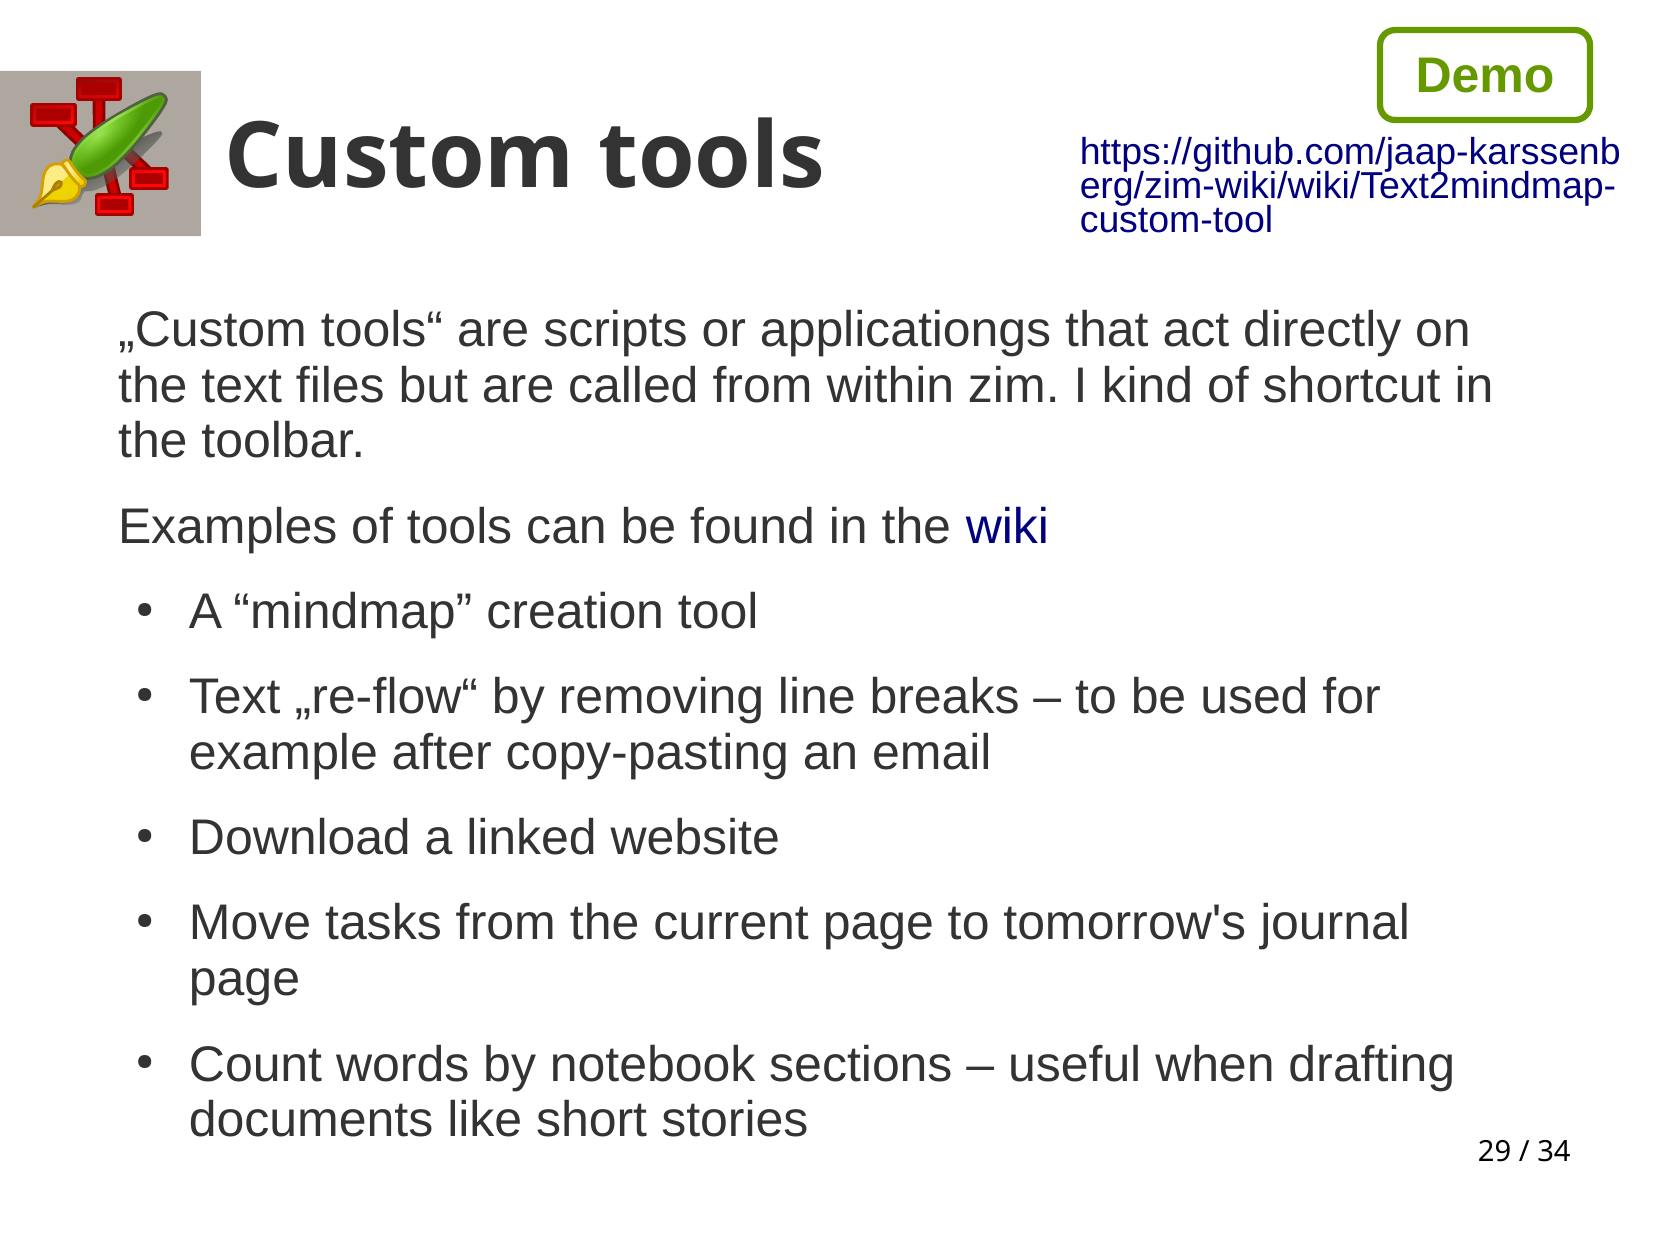

Demo
# Custom tools
https://github.com/jaap-karssenberg/zim-wiki/wiki/Text2mindmap-custom-tool
„Custom tools“ are scripts or applicationgs that act directly on the text files but are called from within zim. I kind of shortcut in the toolbar.
Examples of tools can be found in the wiki
A “mindmap” creation tool
Text „re-flow“ by removing line breaks – to be used for example after copy-pasting an email
Download a linked website
Move tasks from the current page to tomorrow's journal page
Count words by notebook sections – useful when drafting documents like short stories
29